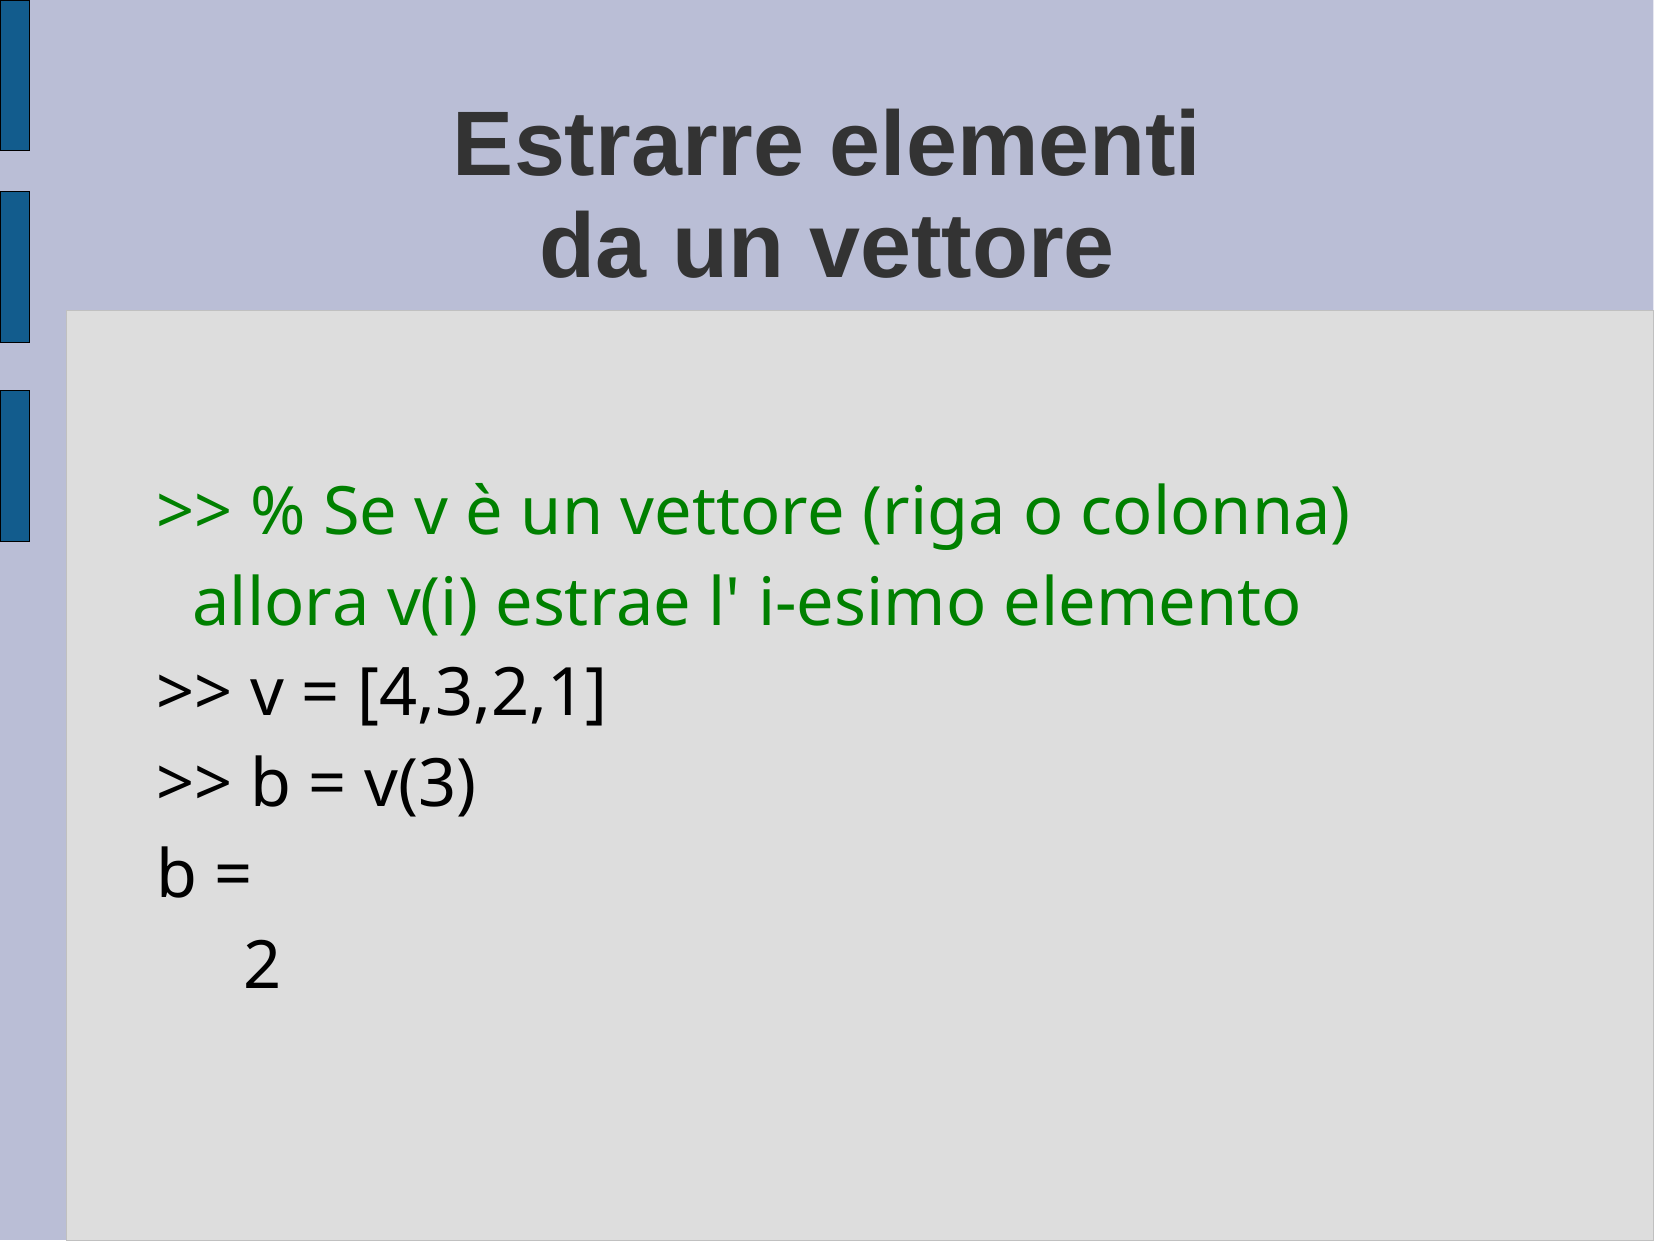

# Estrarre elementi da un vettore
>> % Se v è un vettore (riga o colonna) allora v(i) estrae l' i-esimo elemento
>> v = [4,3,2,1]
>> b = v(3)
b =
 2